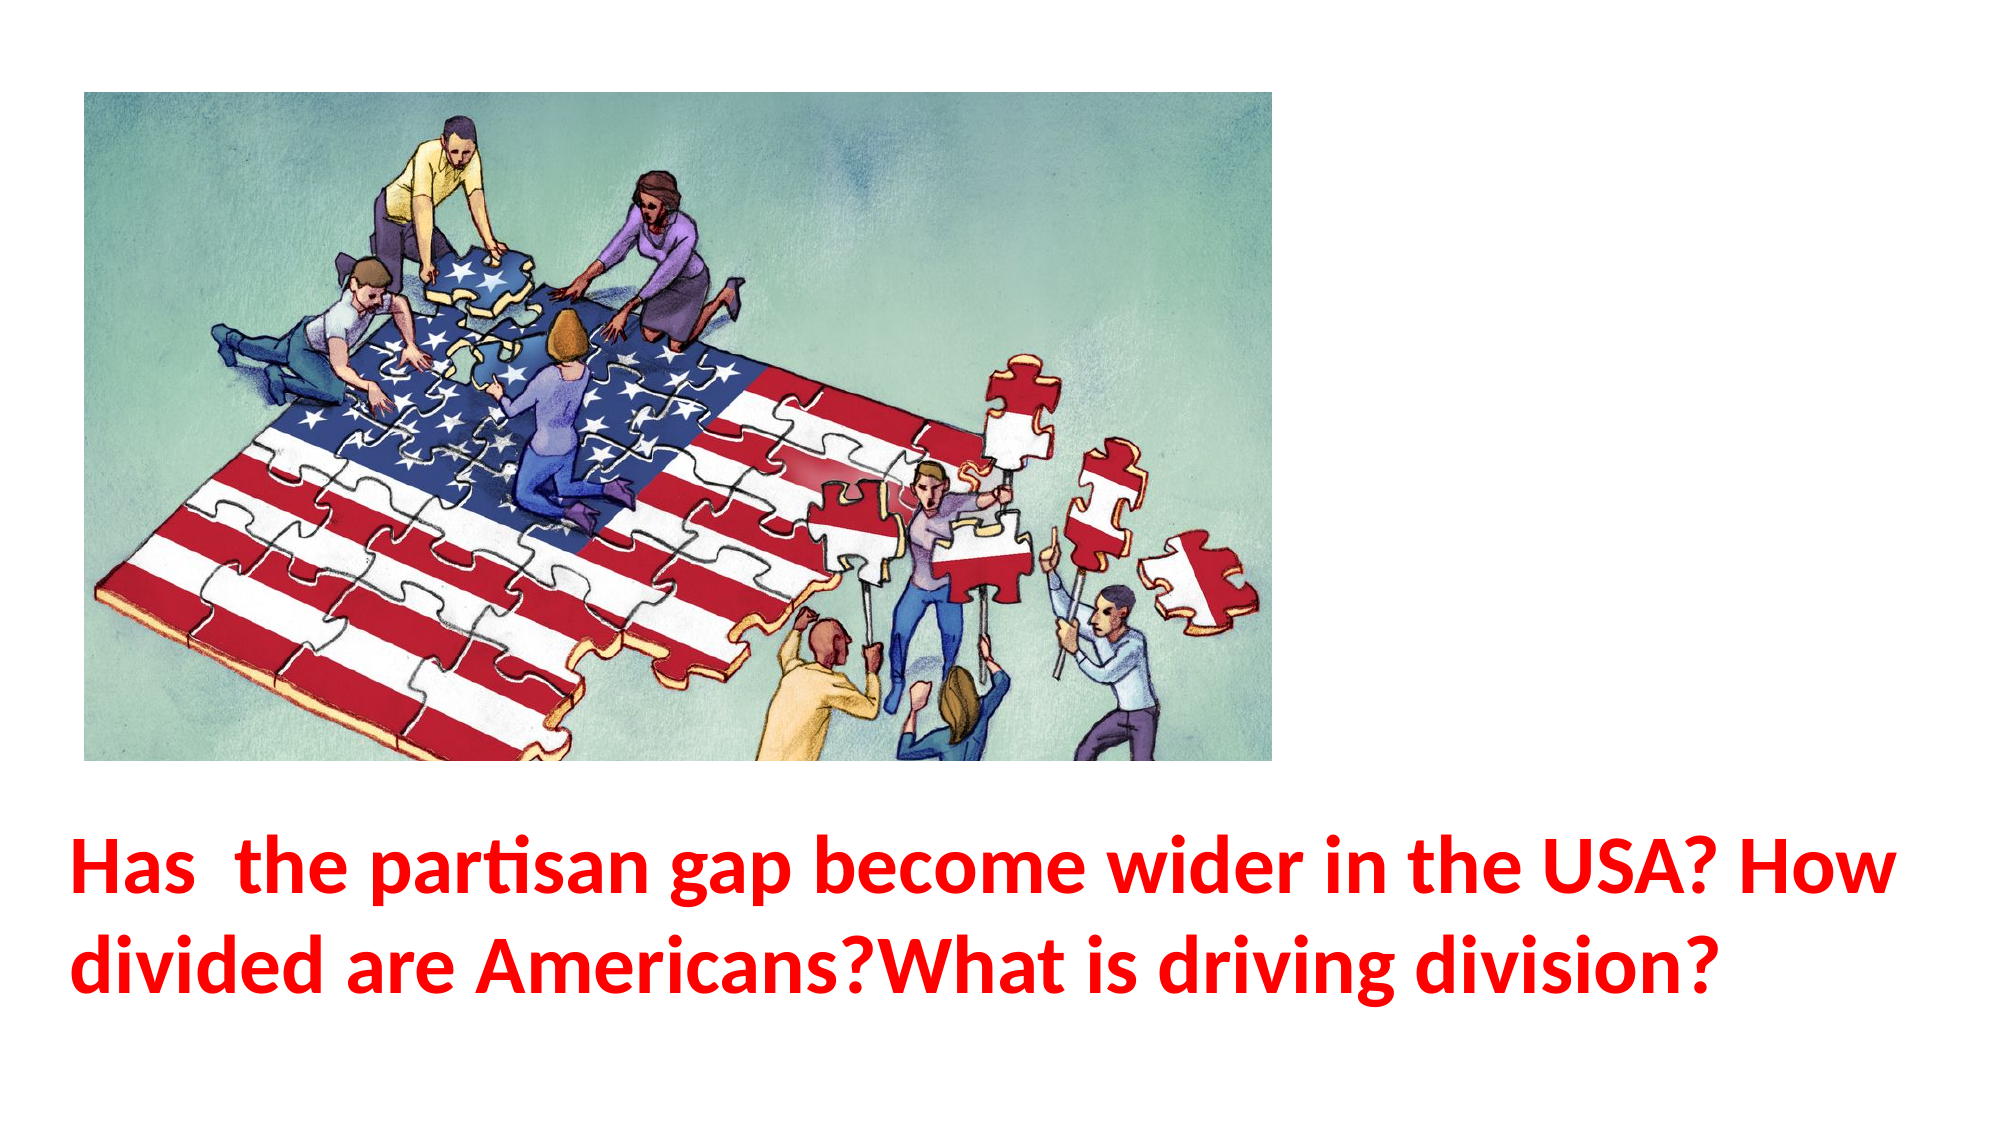

Has the partisan gap become wider in the USA? How divided are Americans?What is driving division?